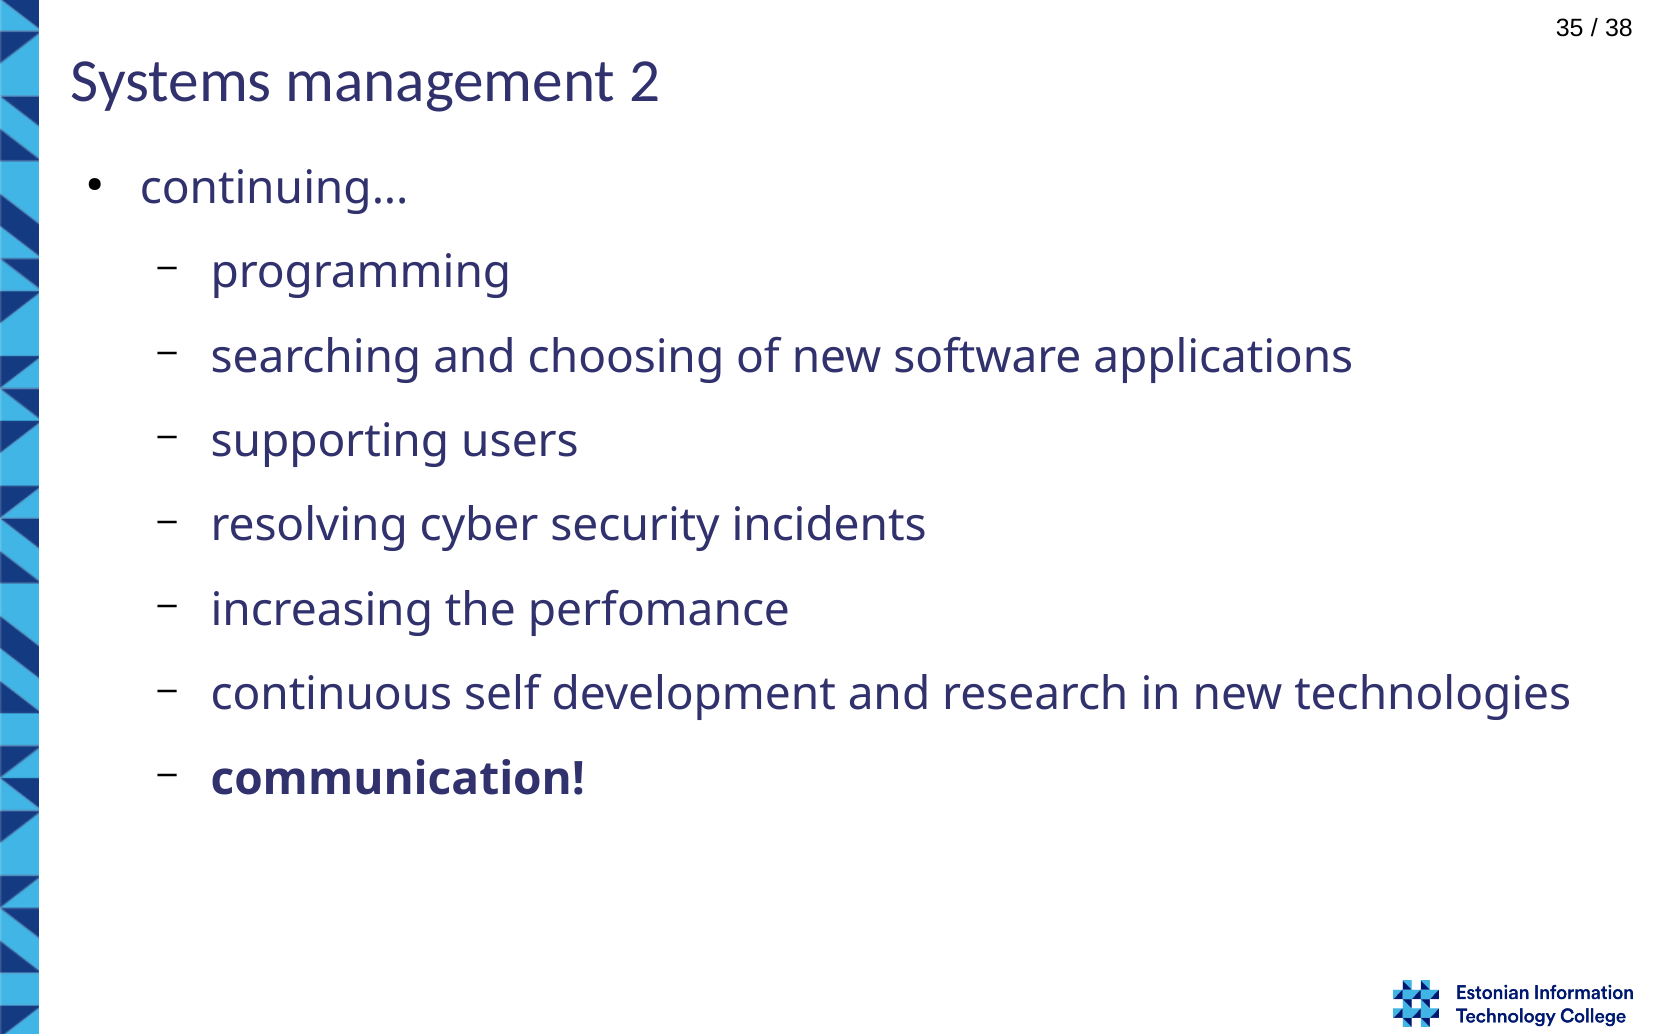

# Systems management 2
continuing...
programming
searching and choosing of new software applications
supporting users
resolving cyber security incidents
increasing the perfomance
continuous self development and research in new technologies
communication!